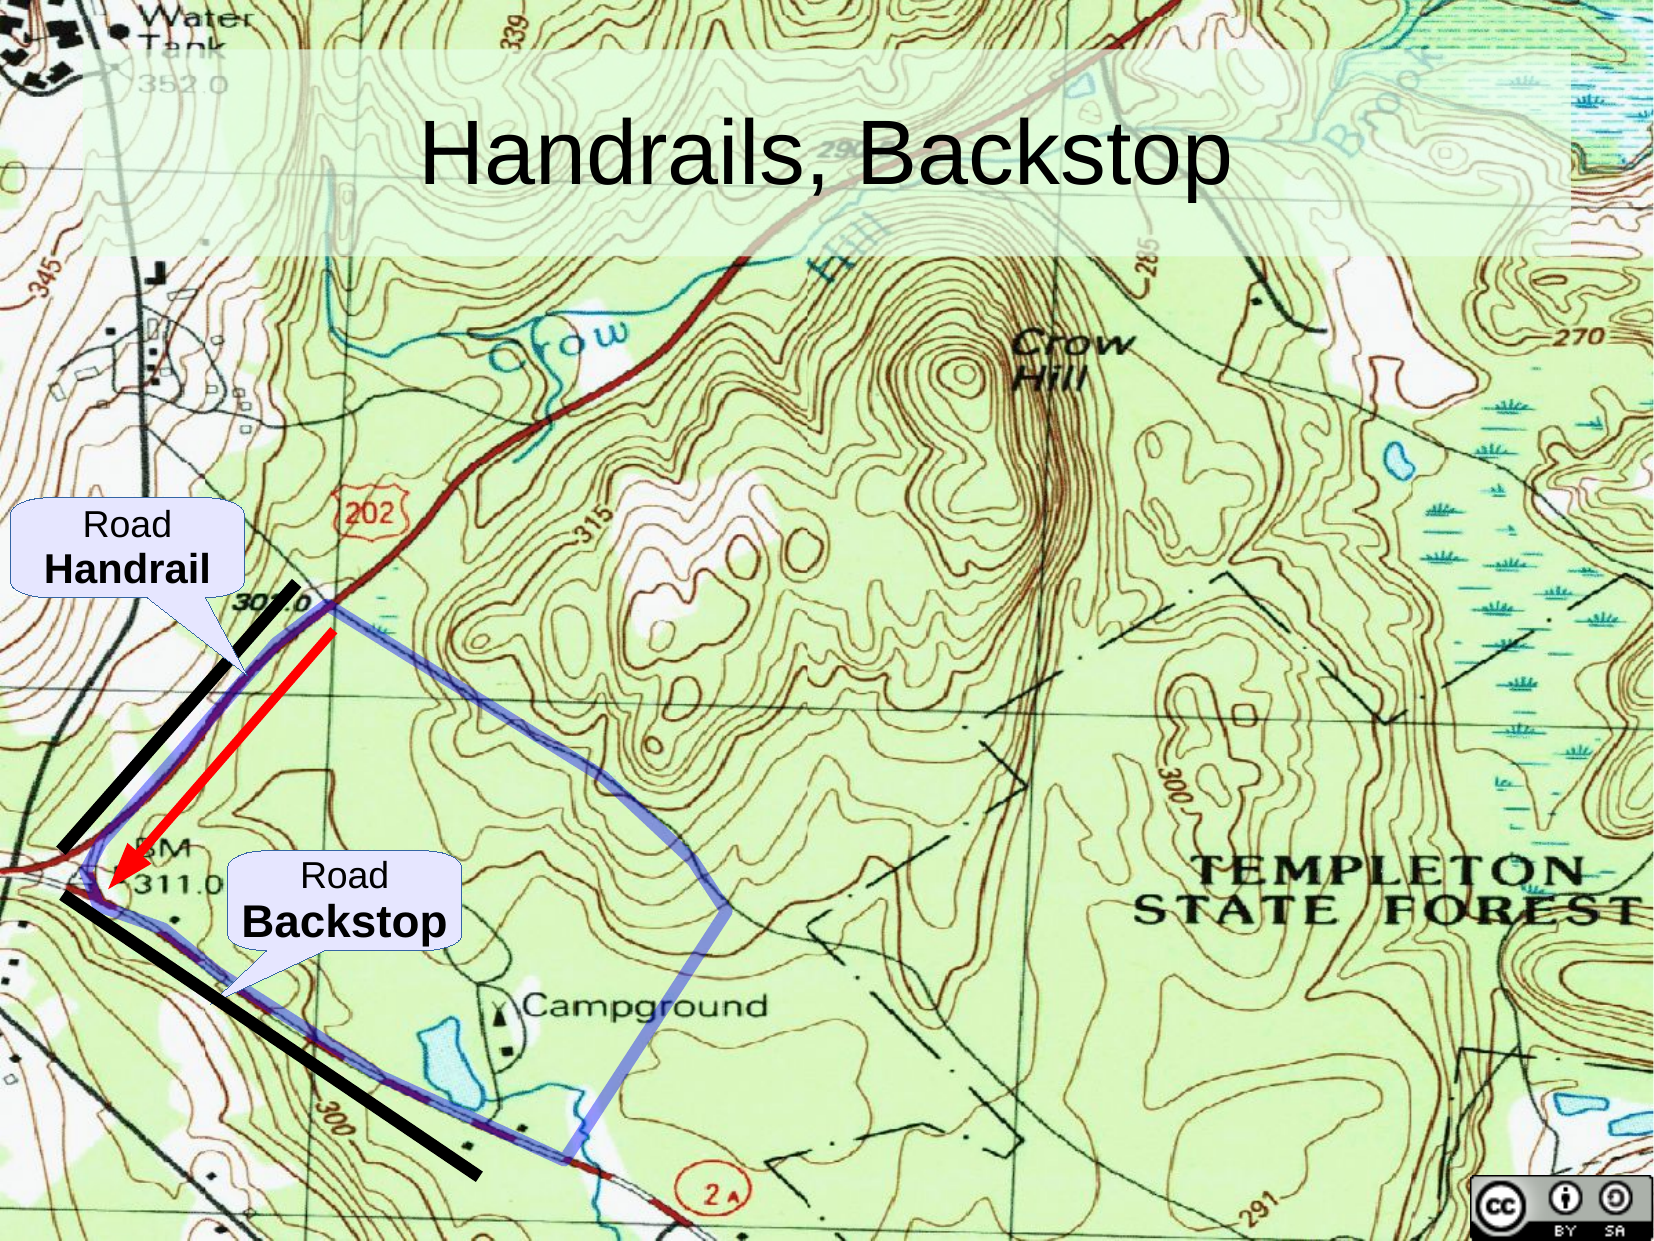

# Handrails, Backstop
Road
Handrail
Road
Backstop